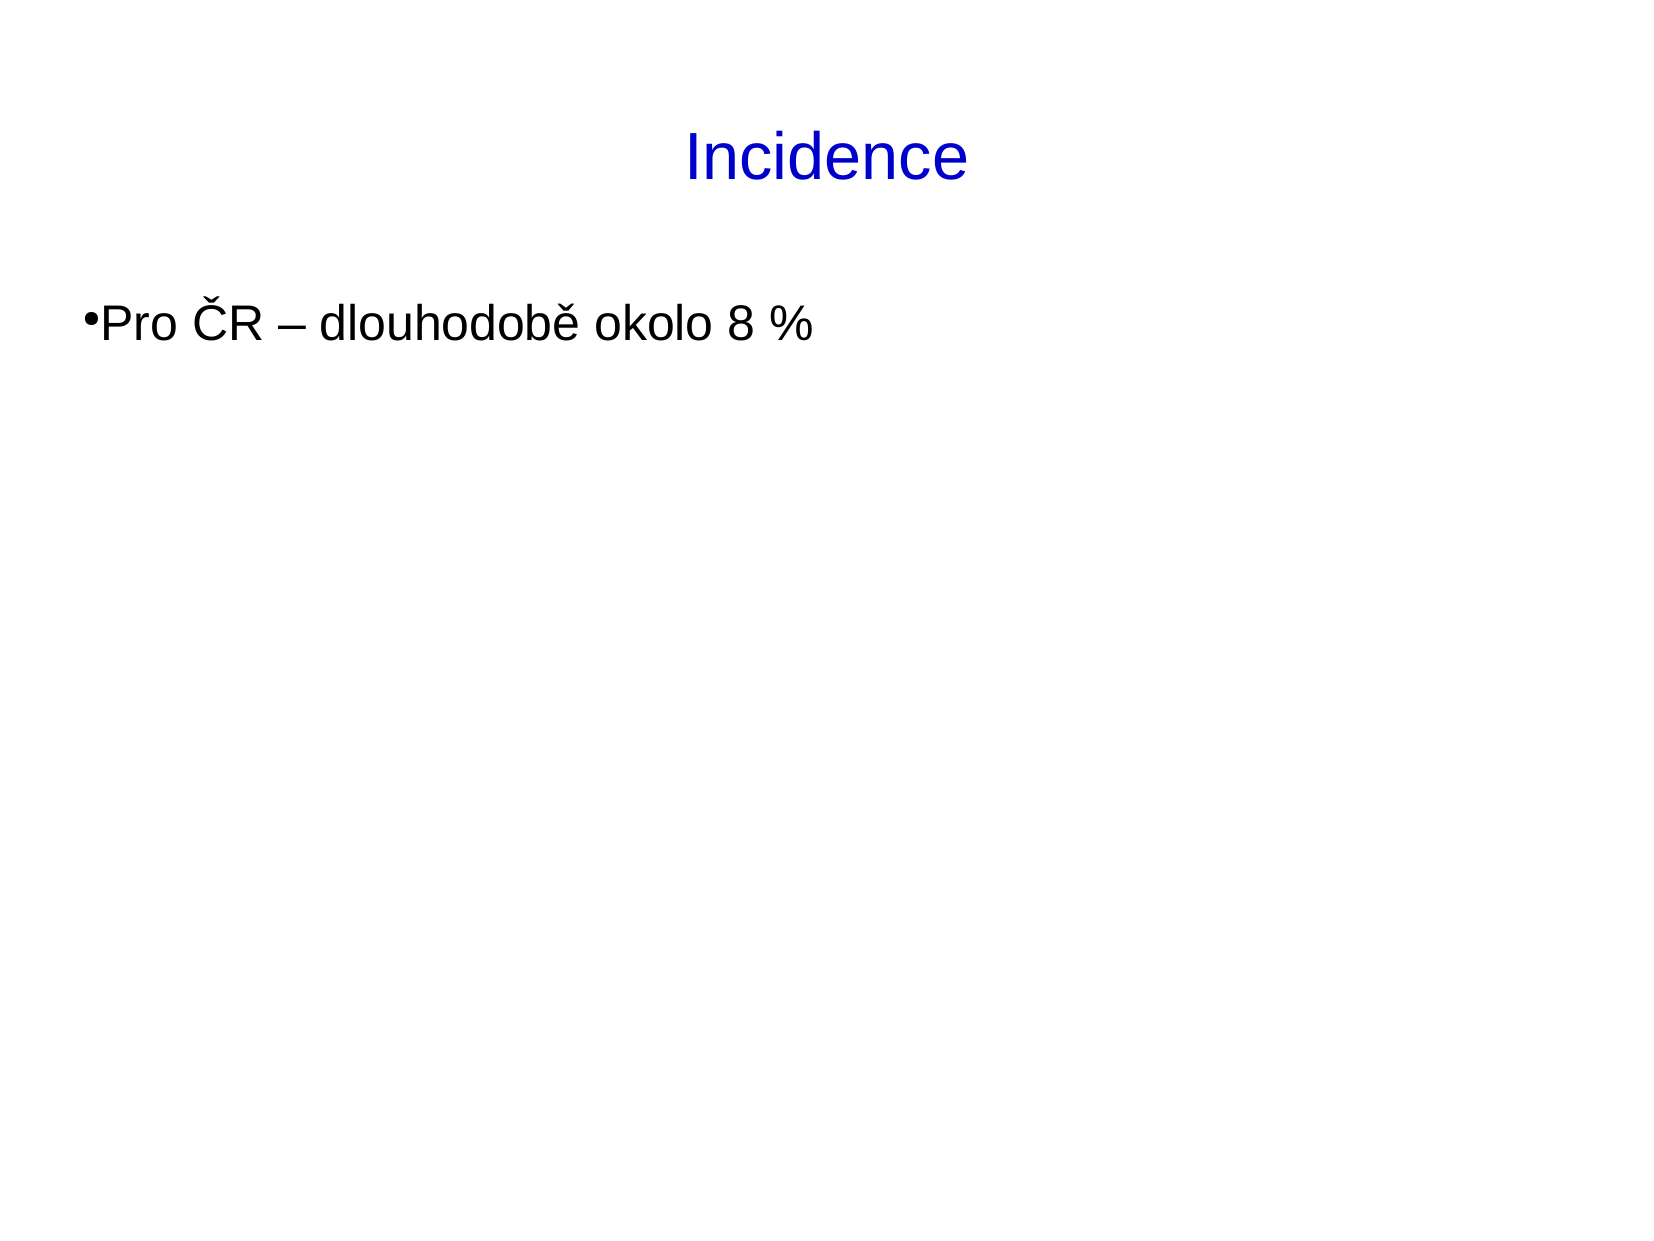

# Incidence
Pro ČR – dlouhodobě okolo 8 %